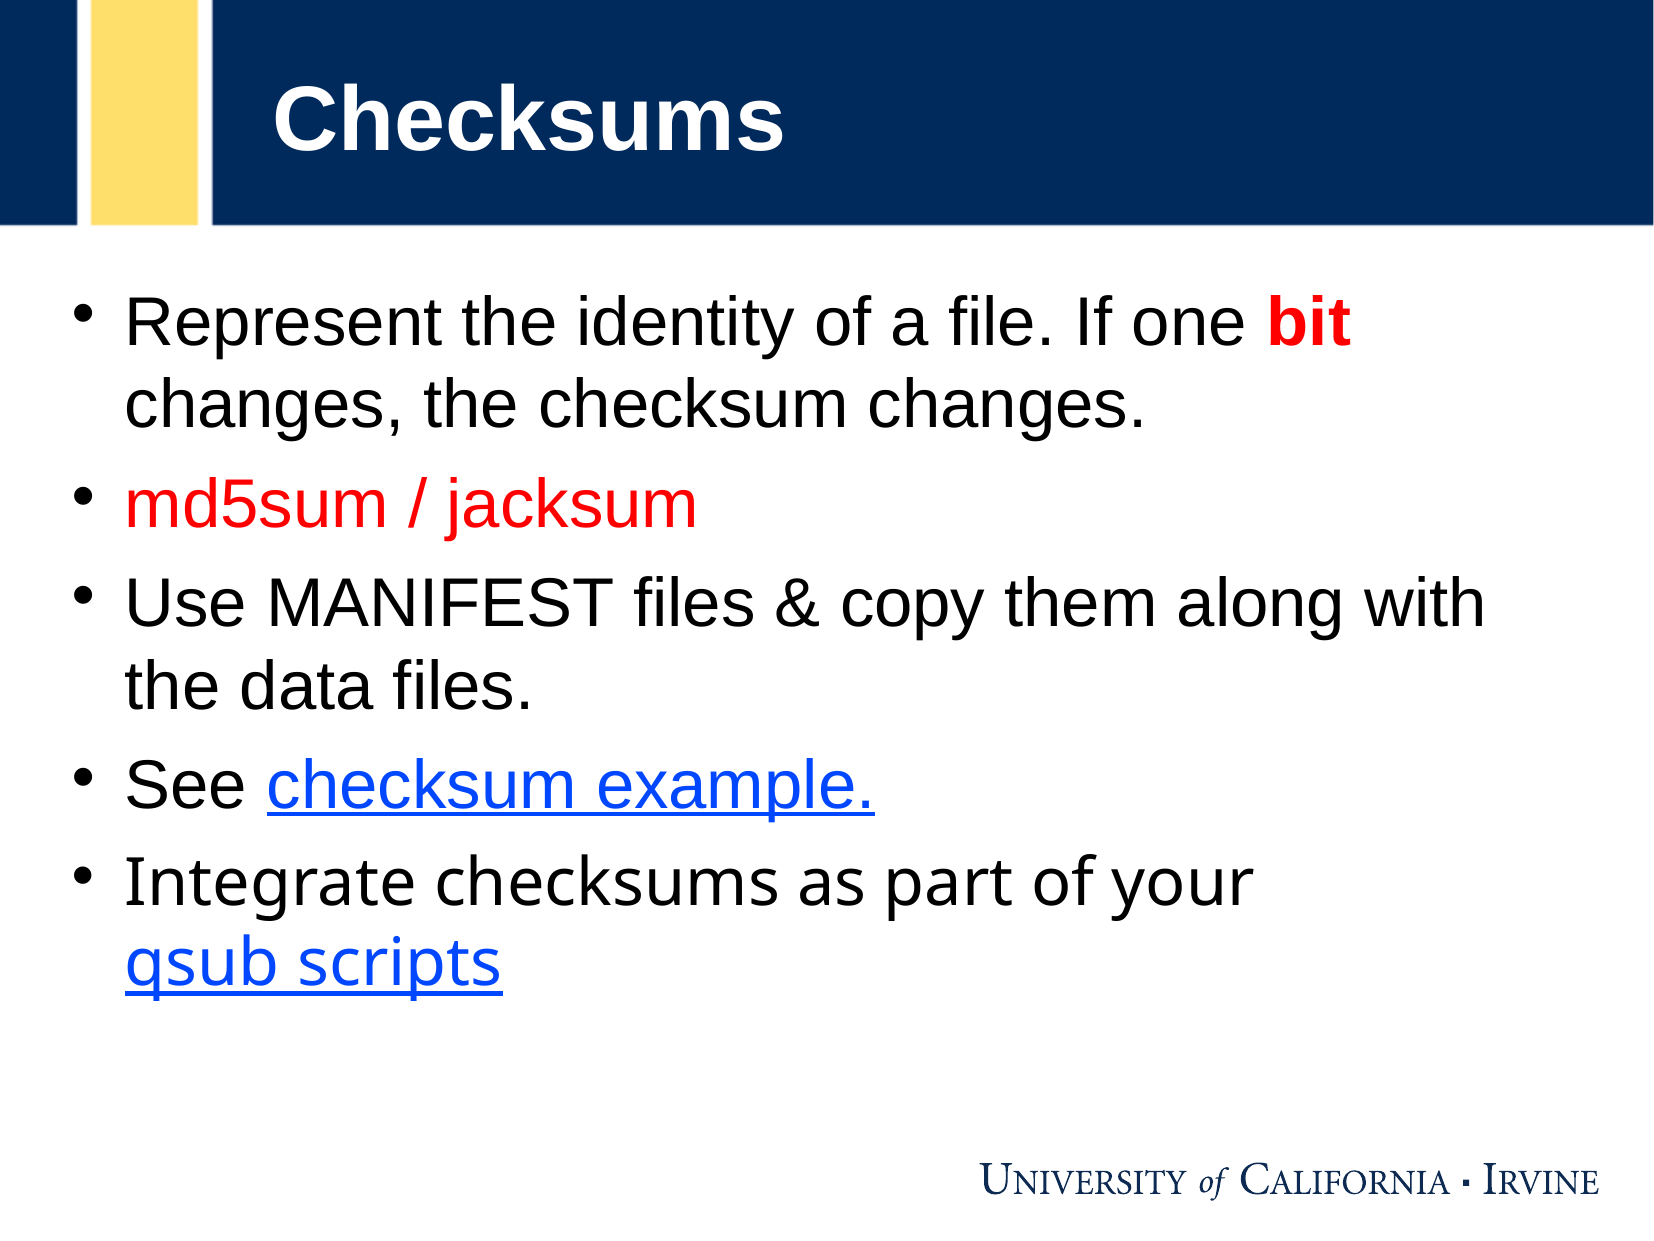

# Checksums
Represent the identity of a file. If one bit changes, the checksum changes.
md5sum / jacksum
Use MANIFEST files & copy them along with the data files.
See checksum example.
Integrate checksums as part of your qsub scripts